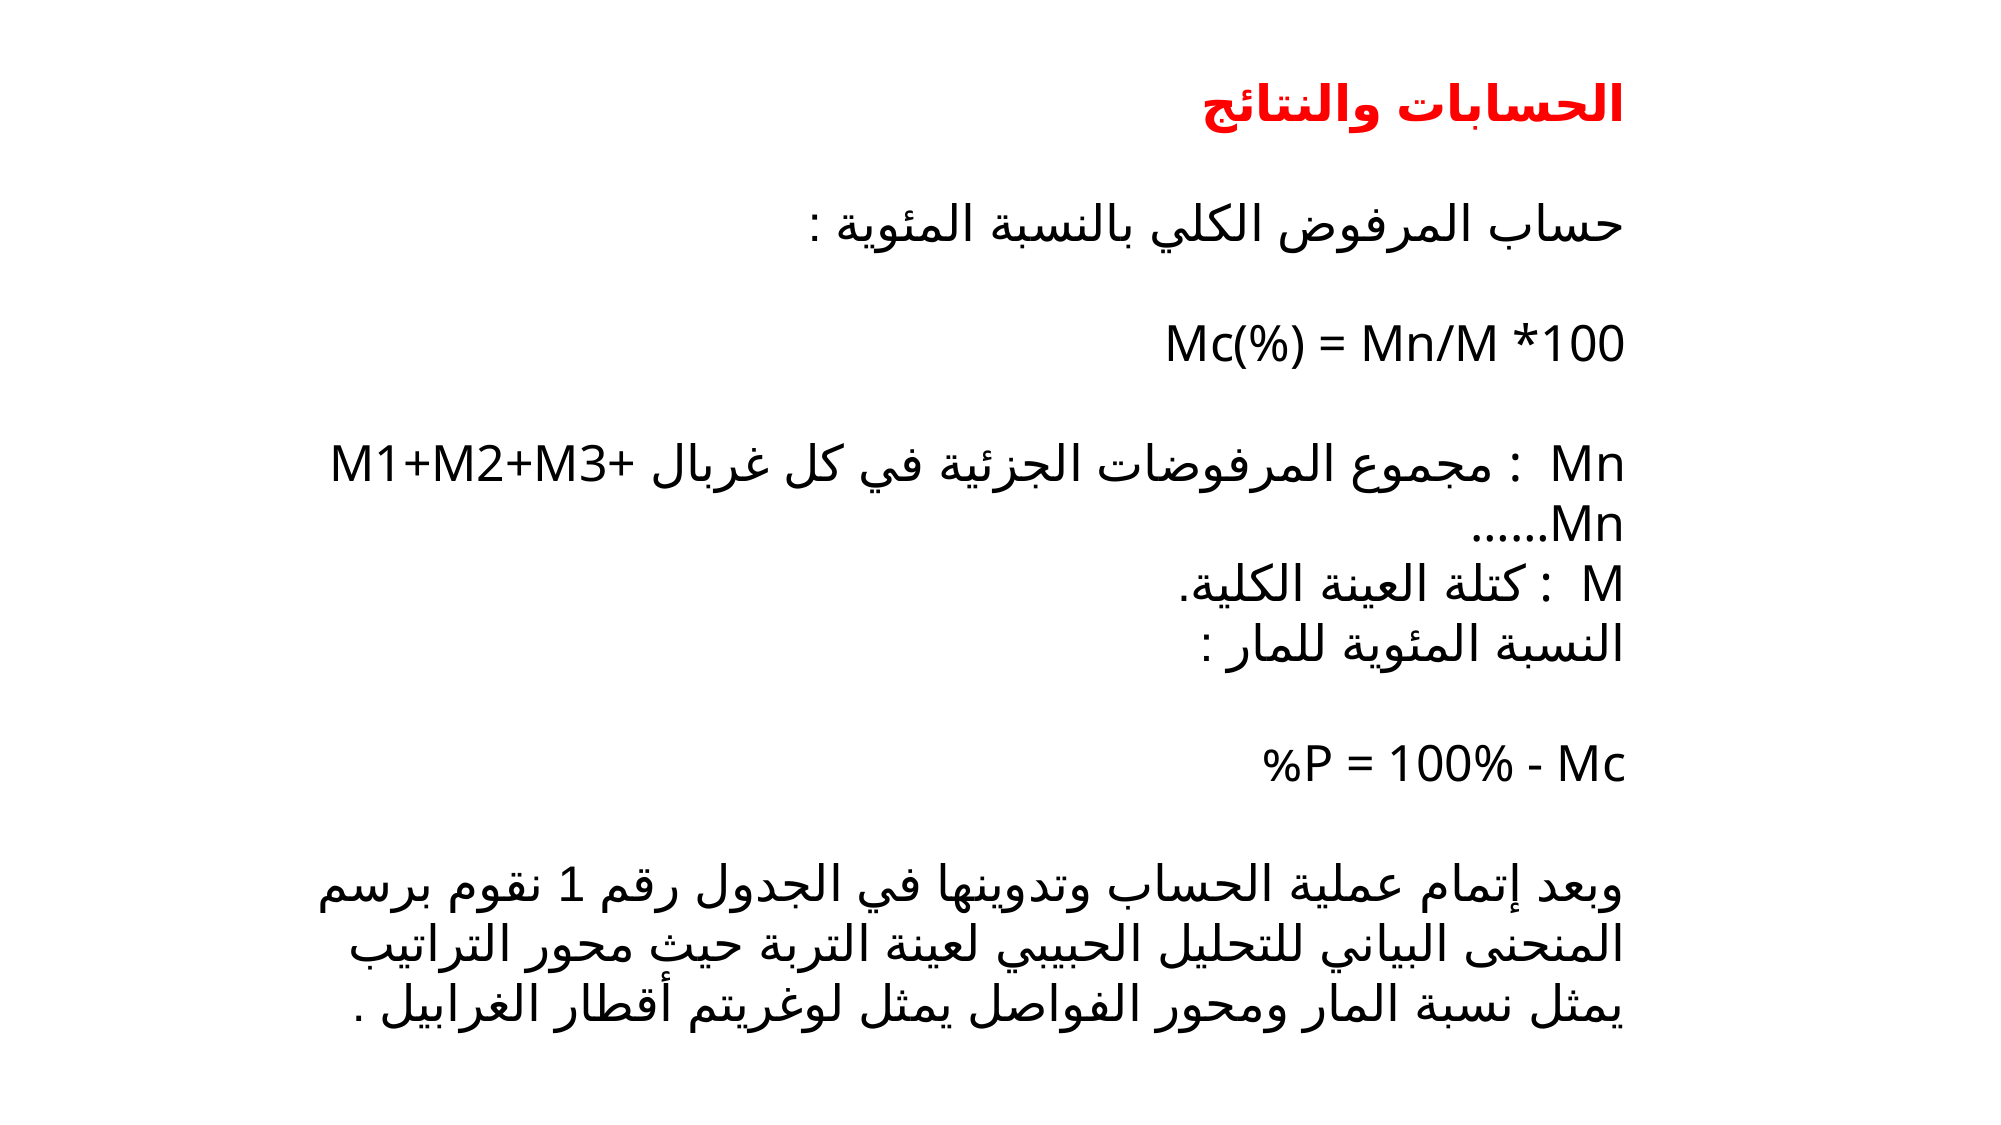

الحسابات والنتائج 
حساب المرفوض الكلي بالنسبة المئوية :
Mc(%) = Mn/M *100
Mn : مجموع المرفوضات الجزئية في كل غربال M1+M2+M3+……Mn
M : كتلة العينة الكلية.
النسبة المئوية للمار :
P = 100% - Mc%
وبعد إتمام عملية الحساب وتدوينها في الجدول رقم 1 نقوم برسم المنحنى البياني للتحليل الحبيبي لعينة التربة حيث محور التراتيب يمثل نسبة المار ومحور الفواصل يمثل لوغريتم أقطار الغرابيل .